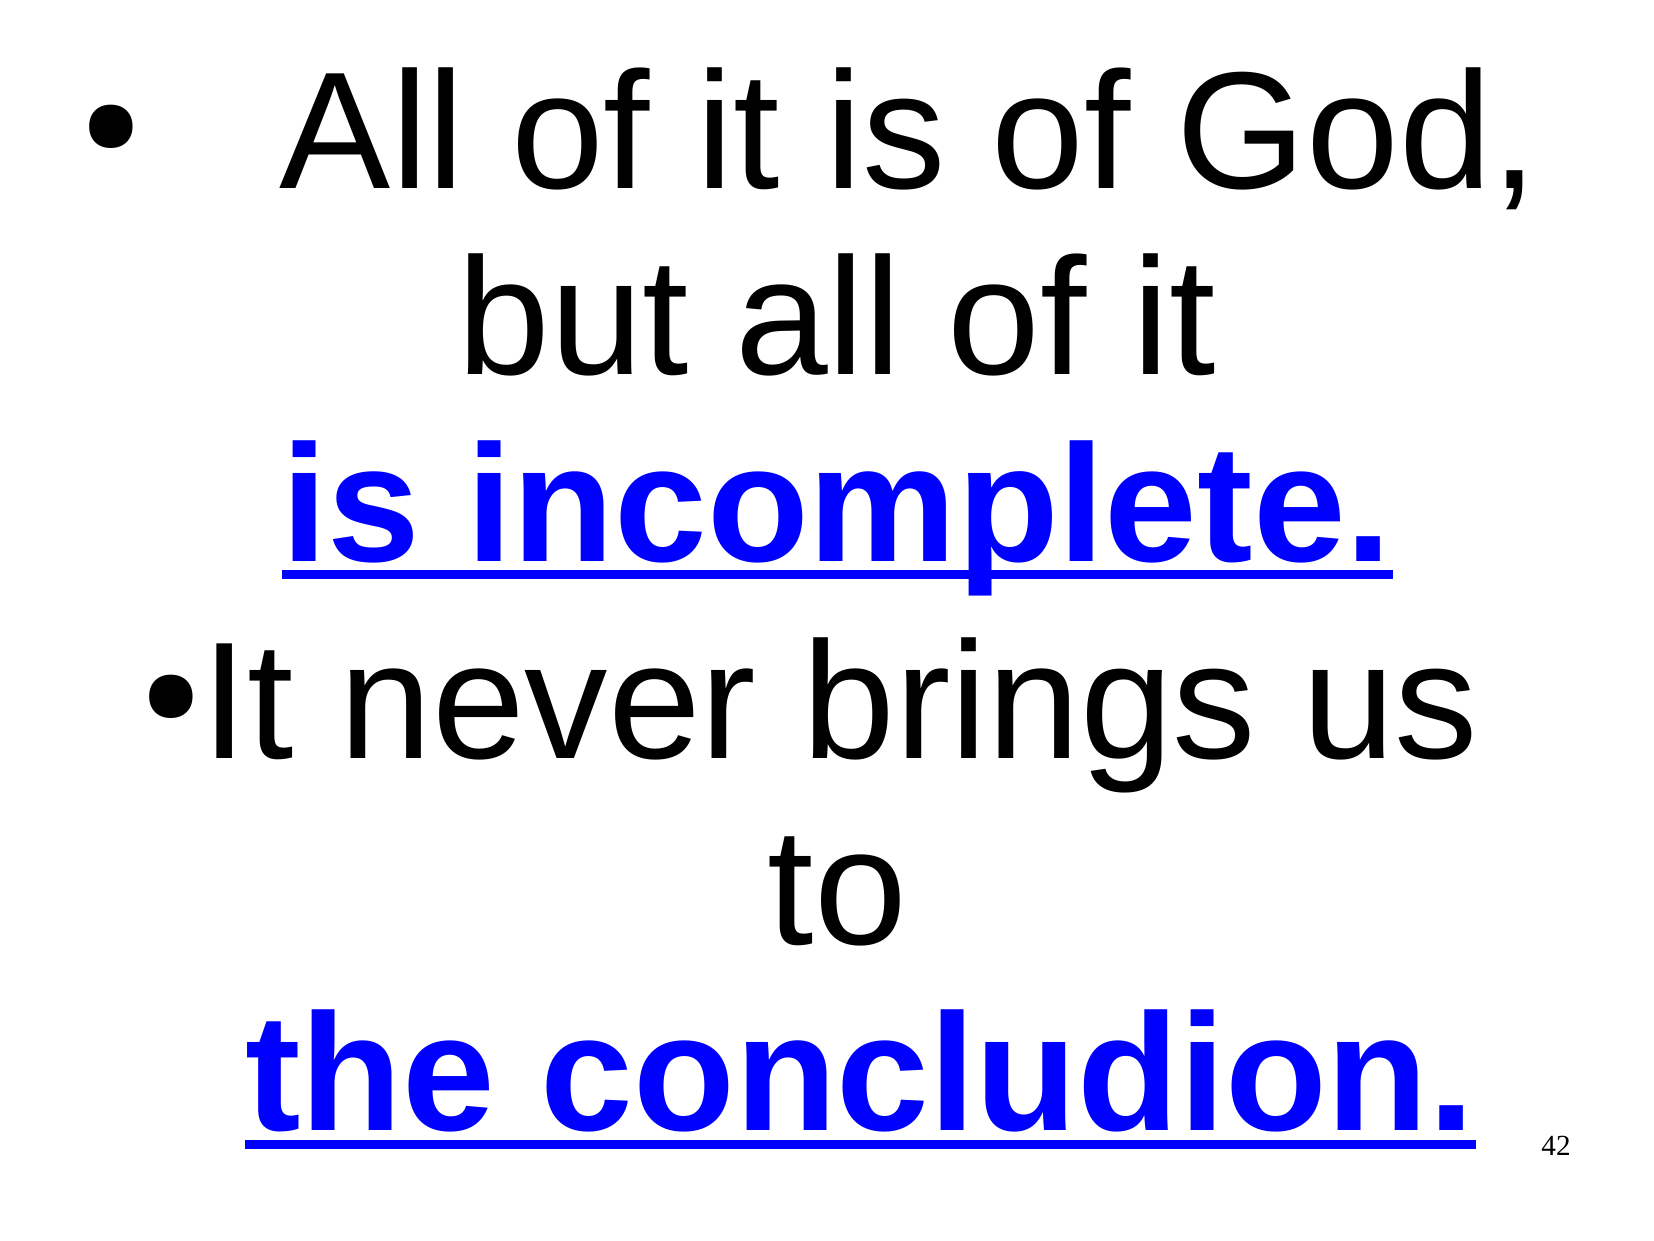

# All of it is of God, but all of it is incomplete.
It never brings us
to
the concludion.
42